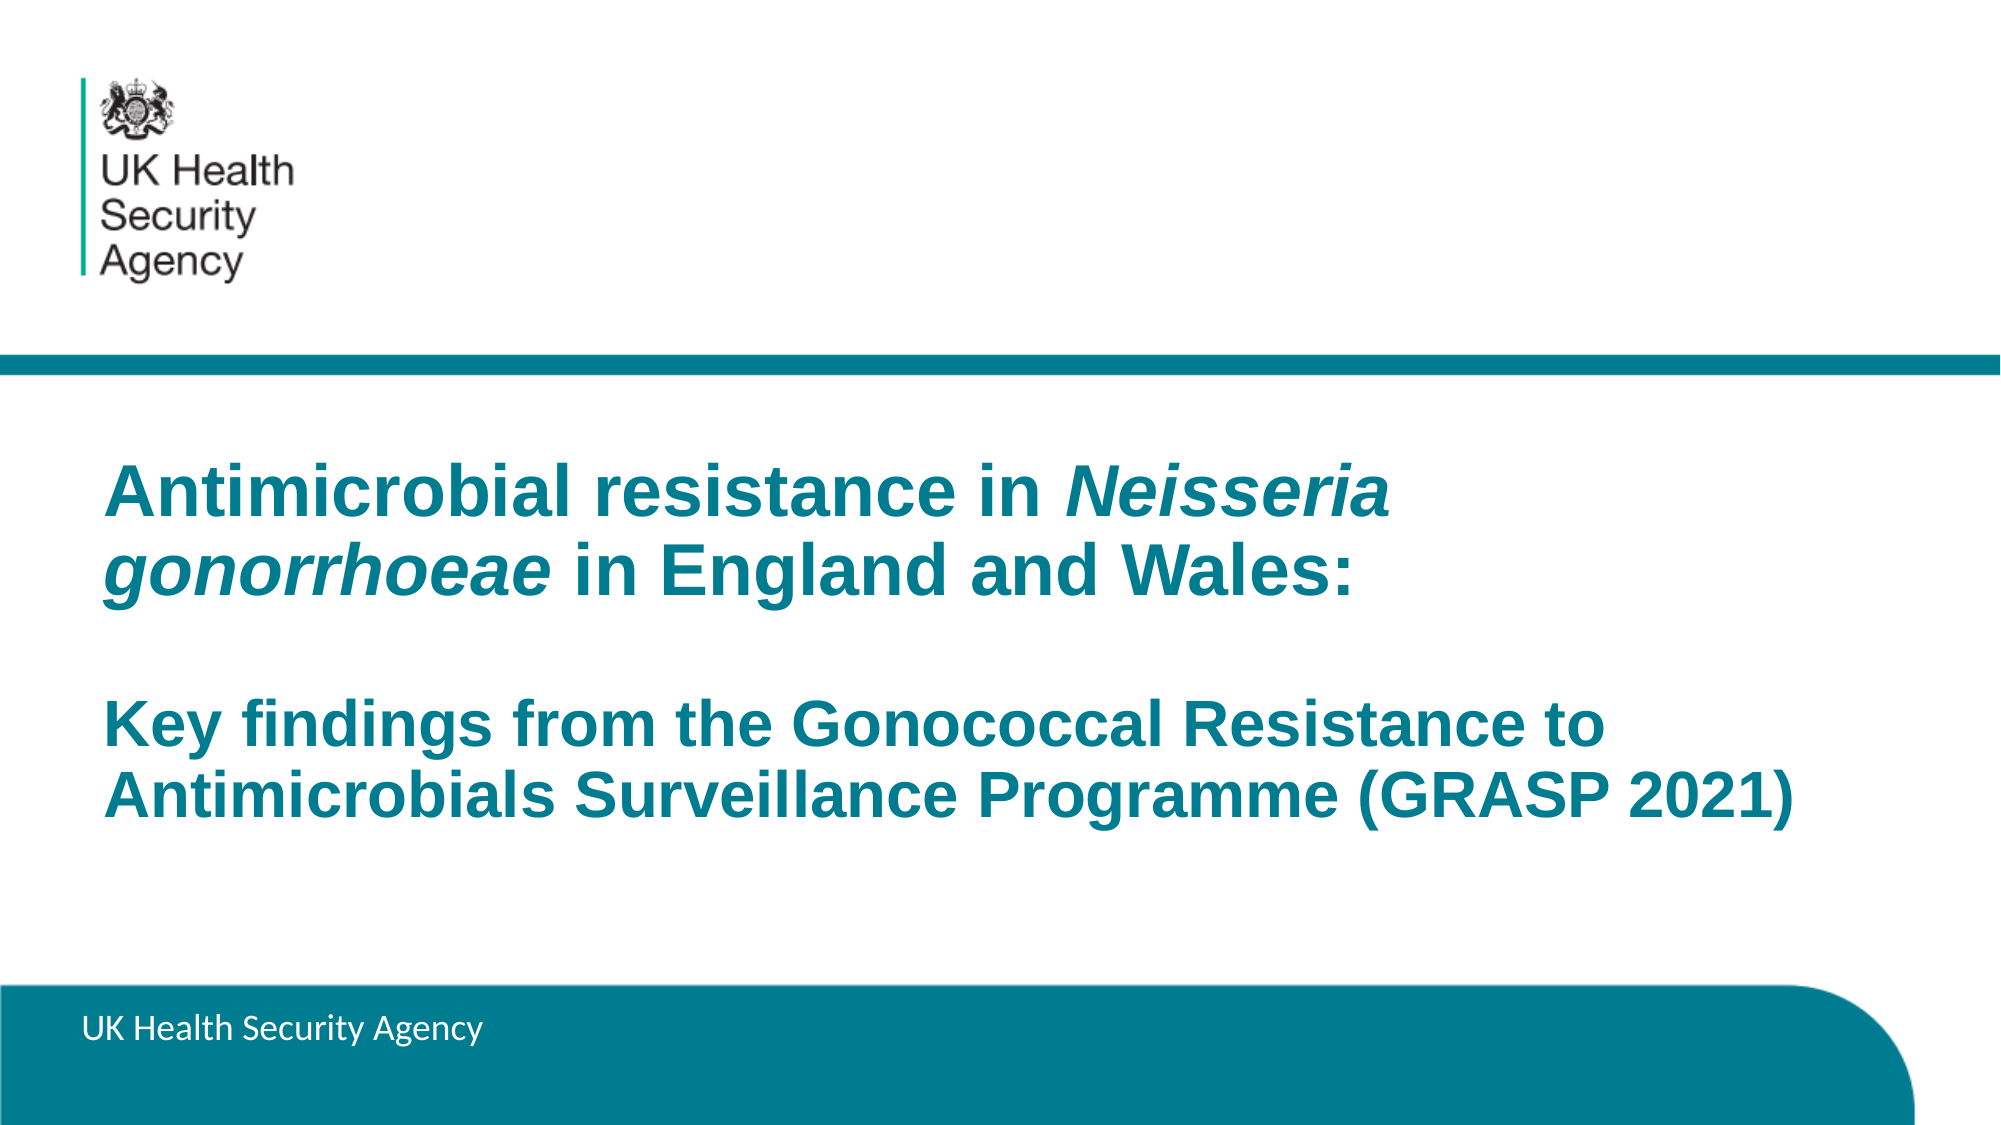

# Antimicrobial resistance in Neisseria gonorrhoeae in England and Wales: Key findings from the Gonococcal Resistance to Antimicrobials Surveillance Programme (GRASP 2021)
UK Health Security Agency